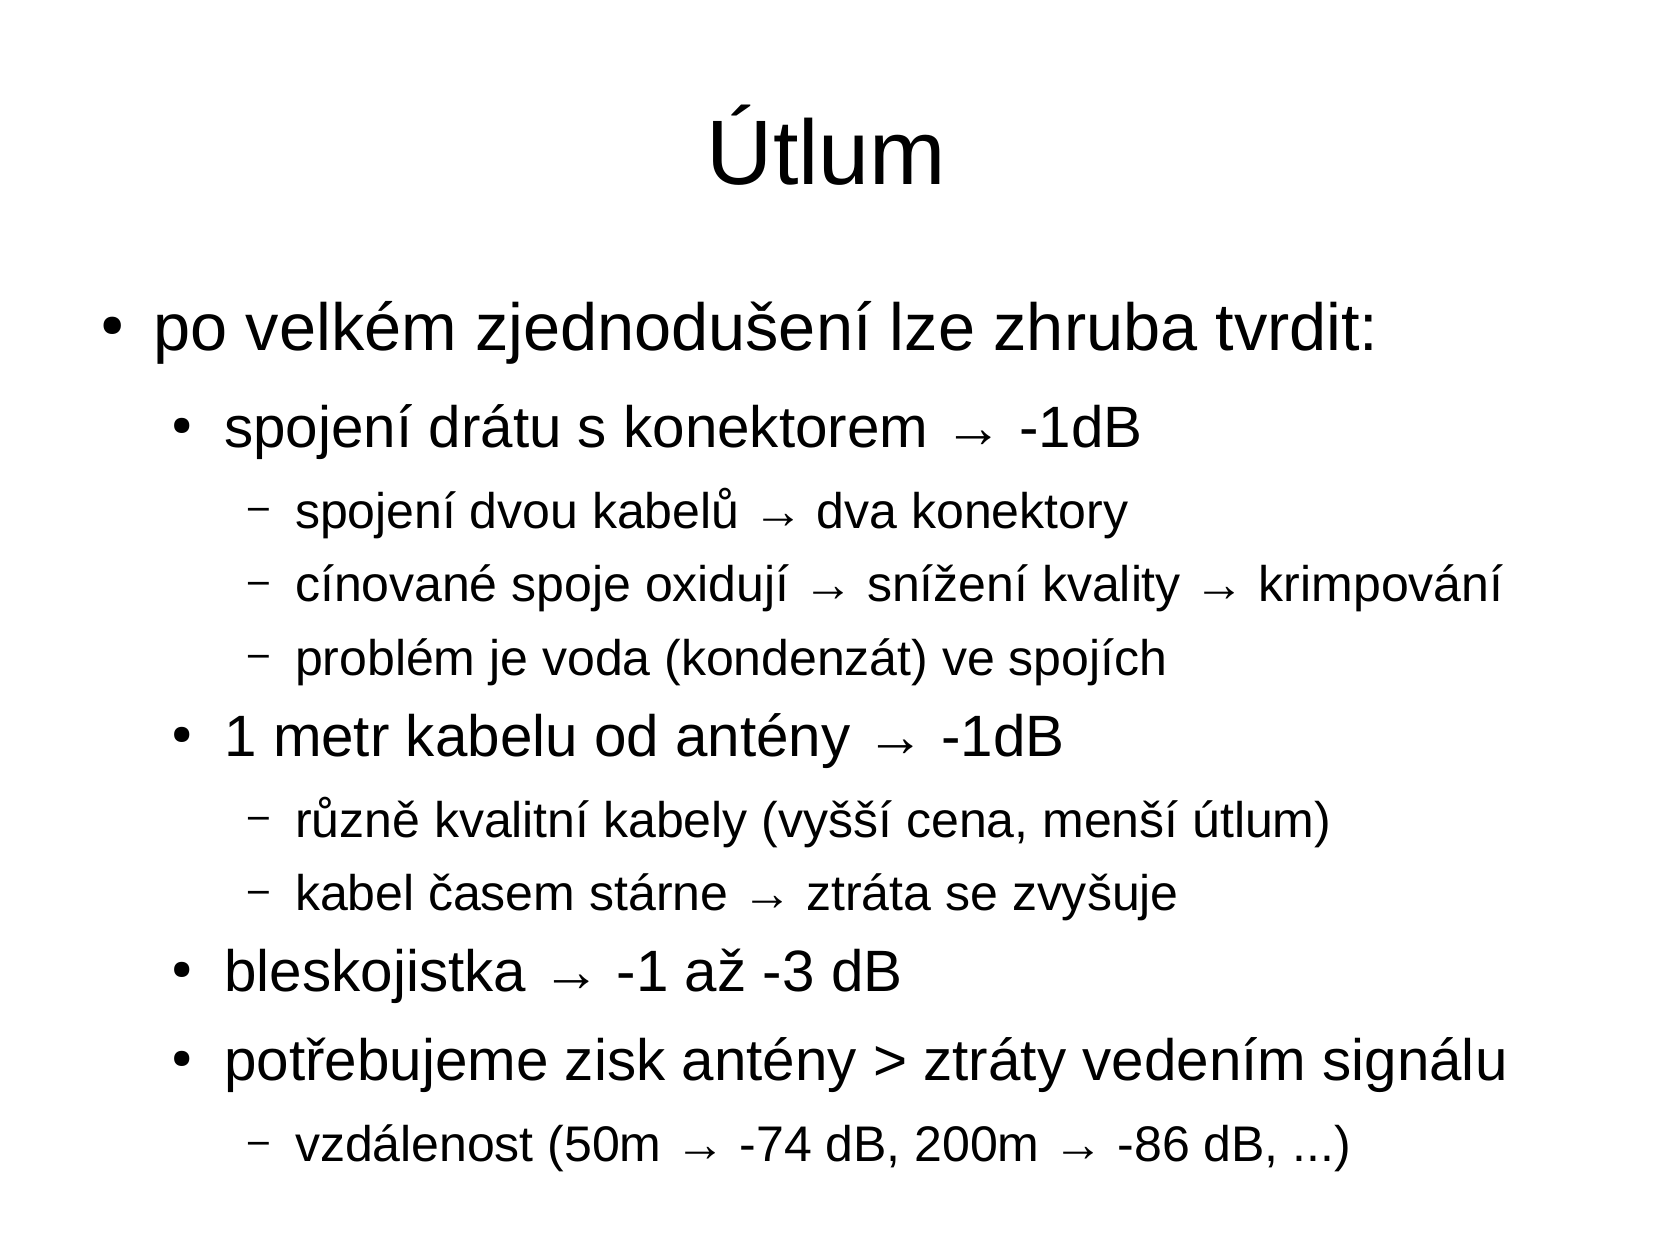

# Útlum
po velkém zjednodušení lze zhruba tvrdit:
spojení drátu s konektorem → -1dB
spojení dvou kabelů → dva konektory
cínované spoje oxidují → snížení kvality → krimpování
problém je voda (kondenzát) ve spojích
1 metr kabelu od antény → -1dB
různě kvalitní kabely (vyšší cena, menší útlum)
kabel časem stárne → ztráta se zvyšuje
bleskojistka → -1 až -3 dB
potřebujeme zisk antény > ztráty vedením signálu
vzdálenost (50m → -74 dB, 200m → -86 dB, ...)